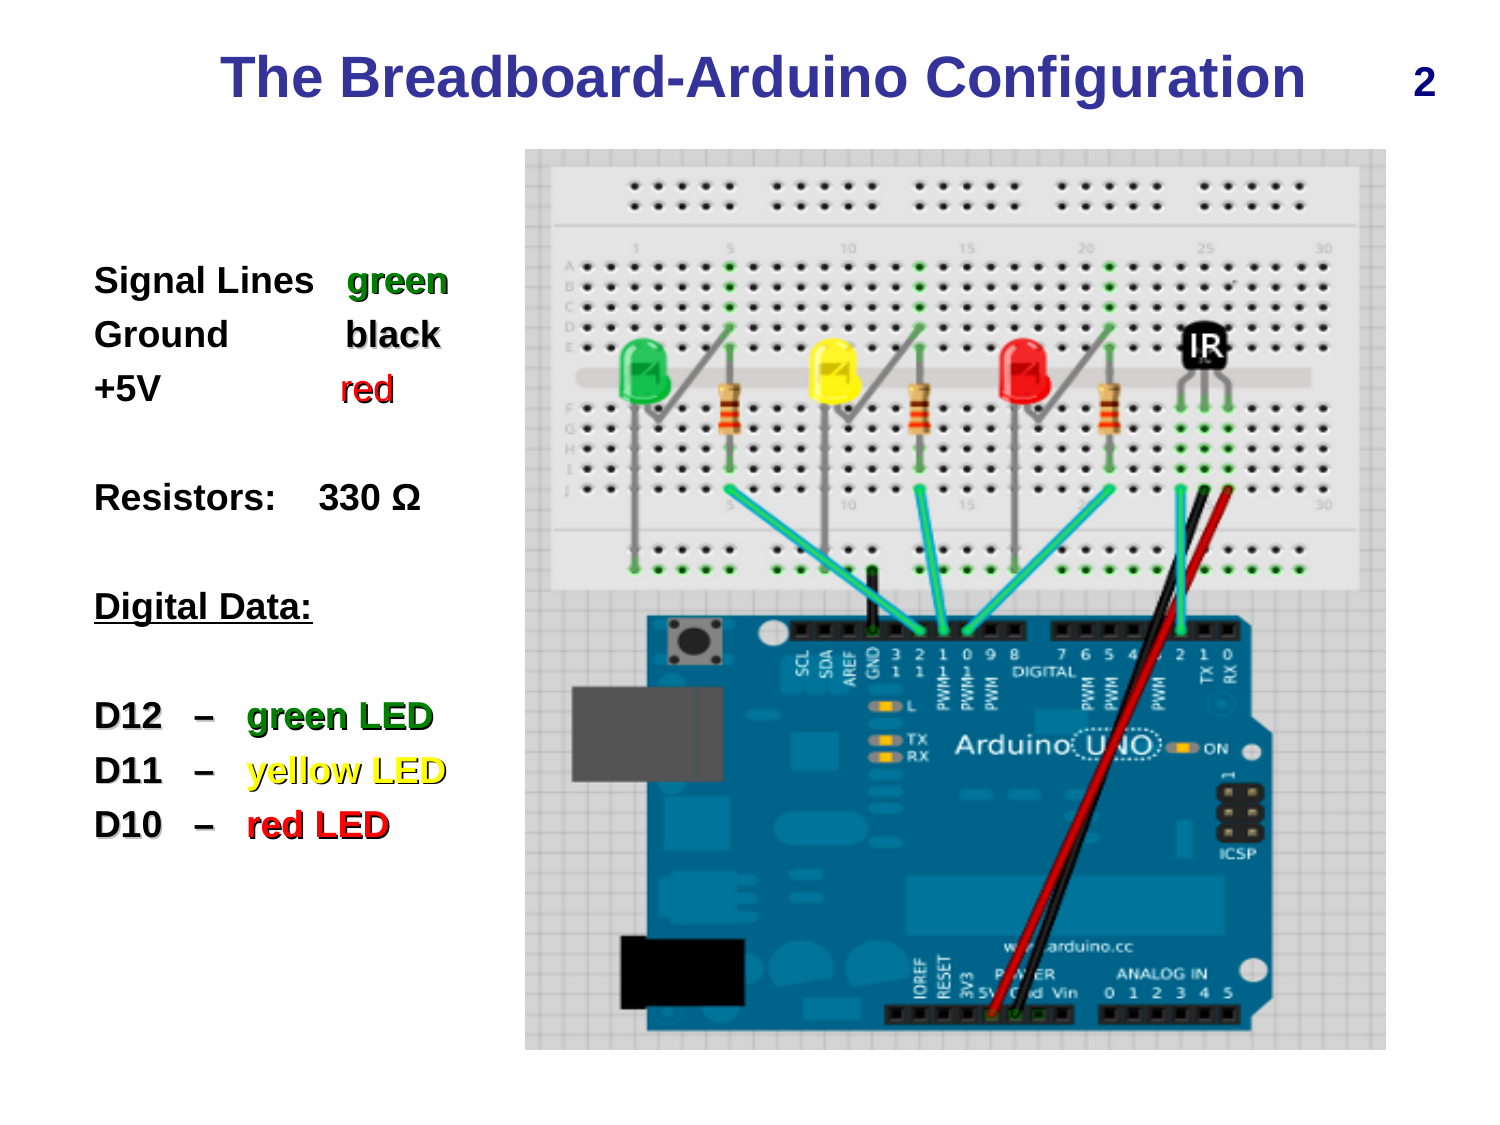

# The Breadboard-Arduino Configuration
2
Signal Lines green
Ground black
+5V red
Resistors: 330 Ω
Digital Data:
D12 – green LED
D11 – yellow LED
D10 – red LED